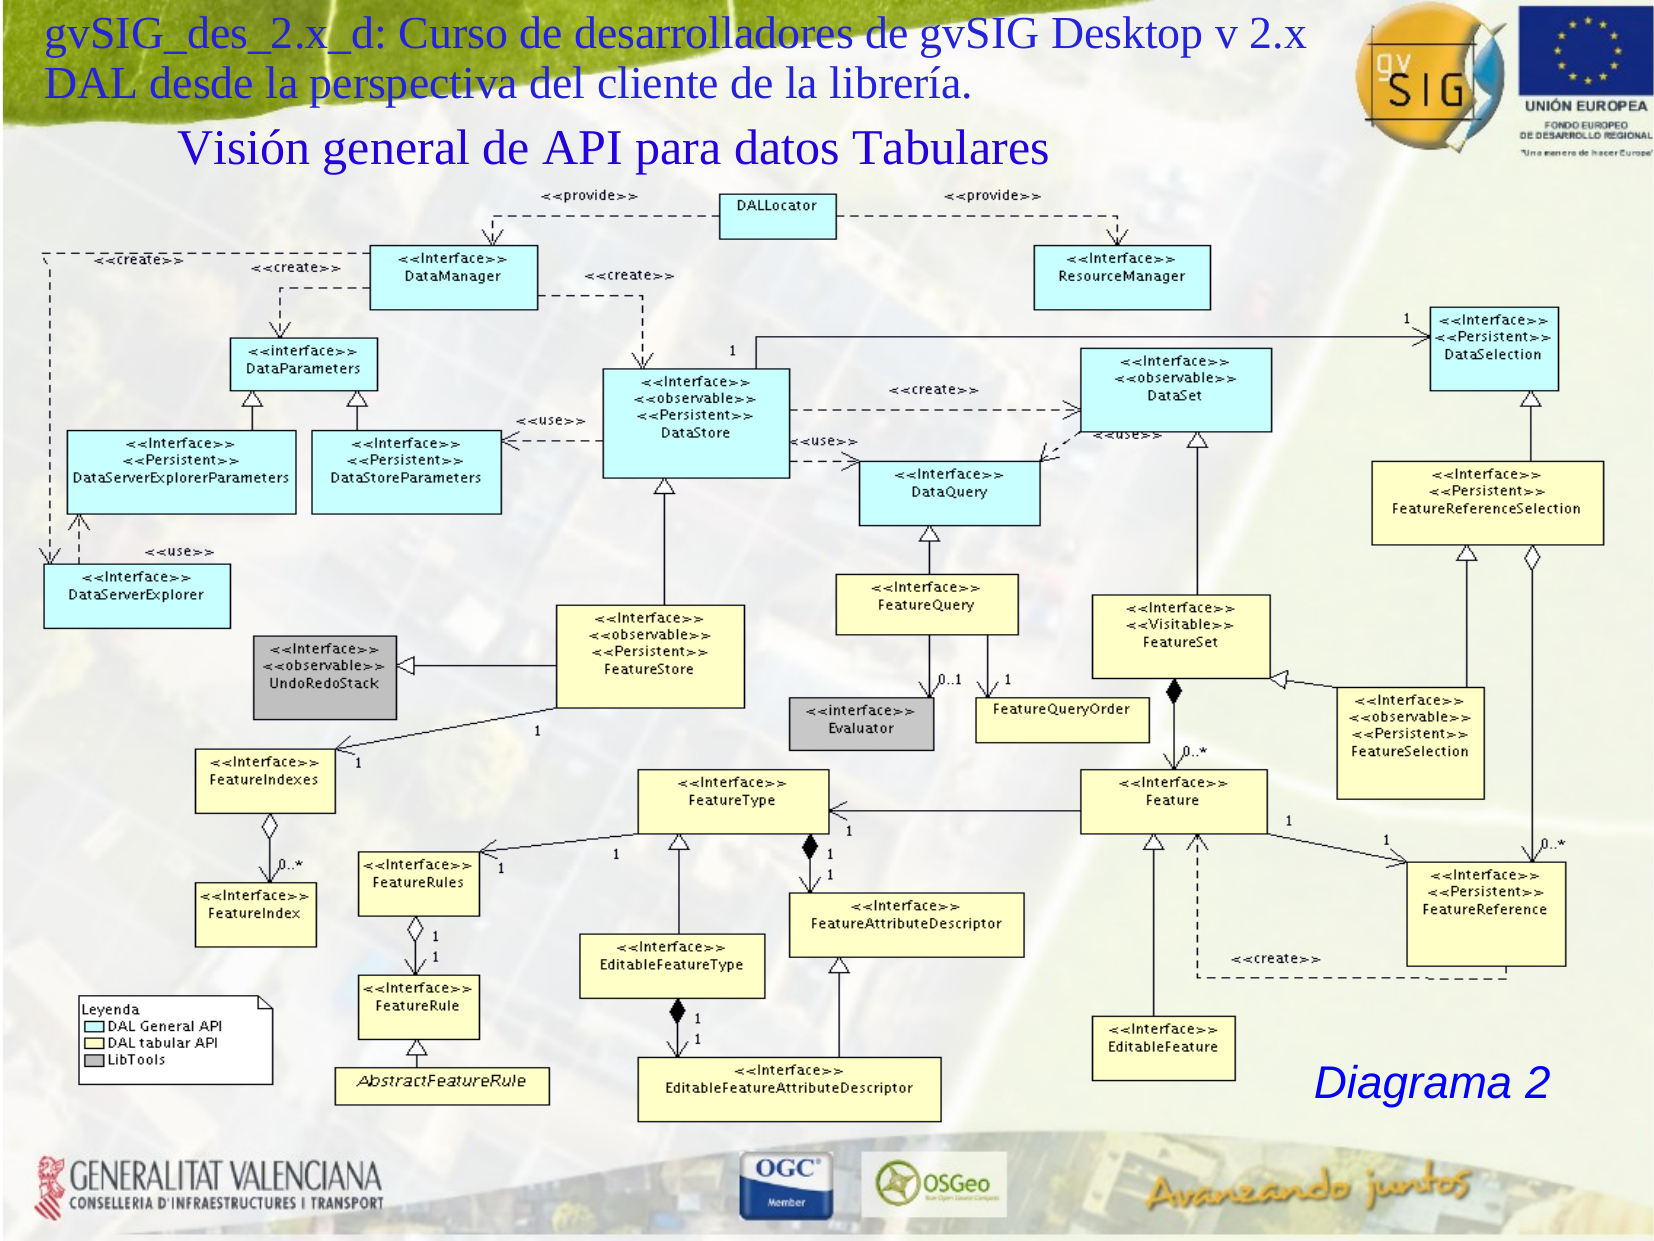

# Visión general de API para datos Tabulares
Diagrama 2